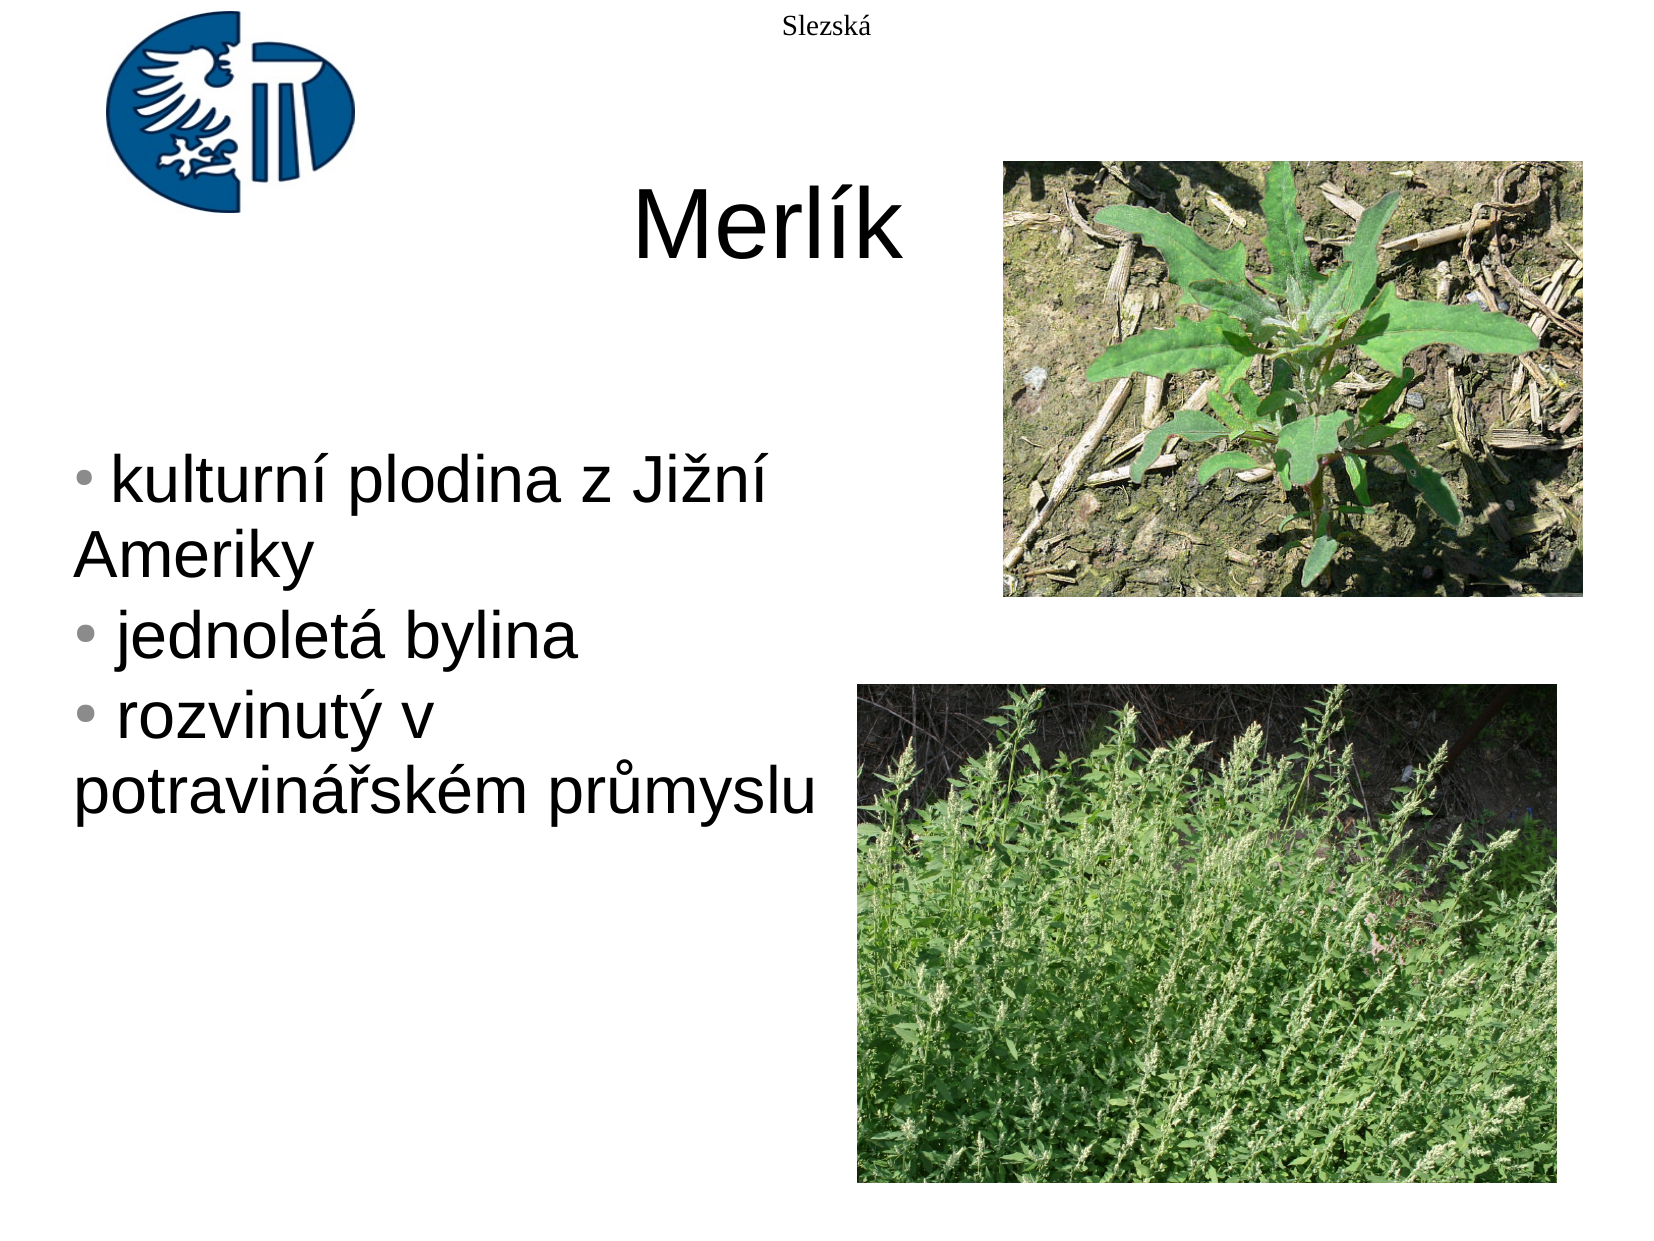

ahoj
# Merlík
 kulturní plodina z Jižní Ameriky
 jednoletá bylina
 rozvinutý v potravinářském průmyslu